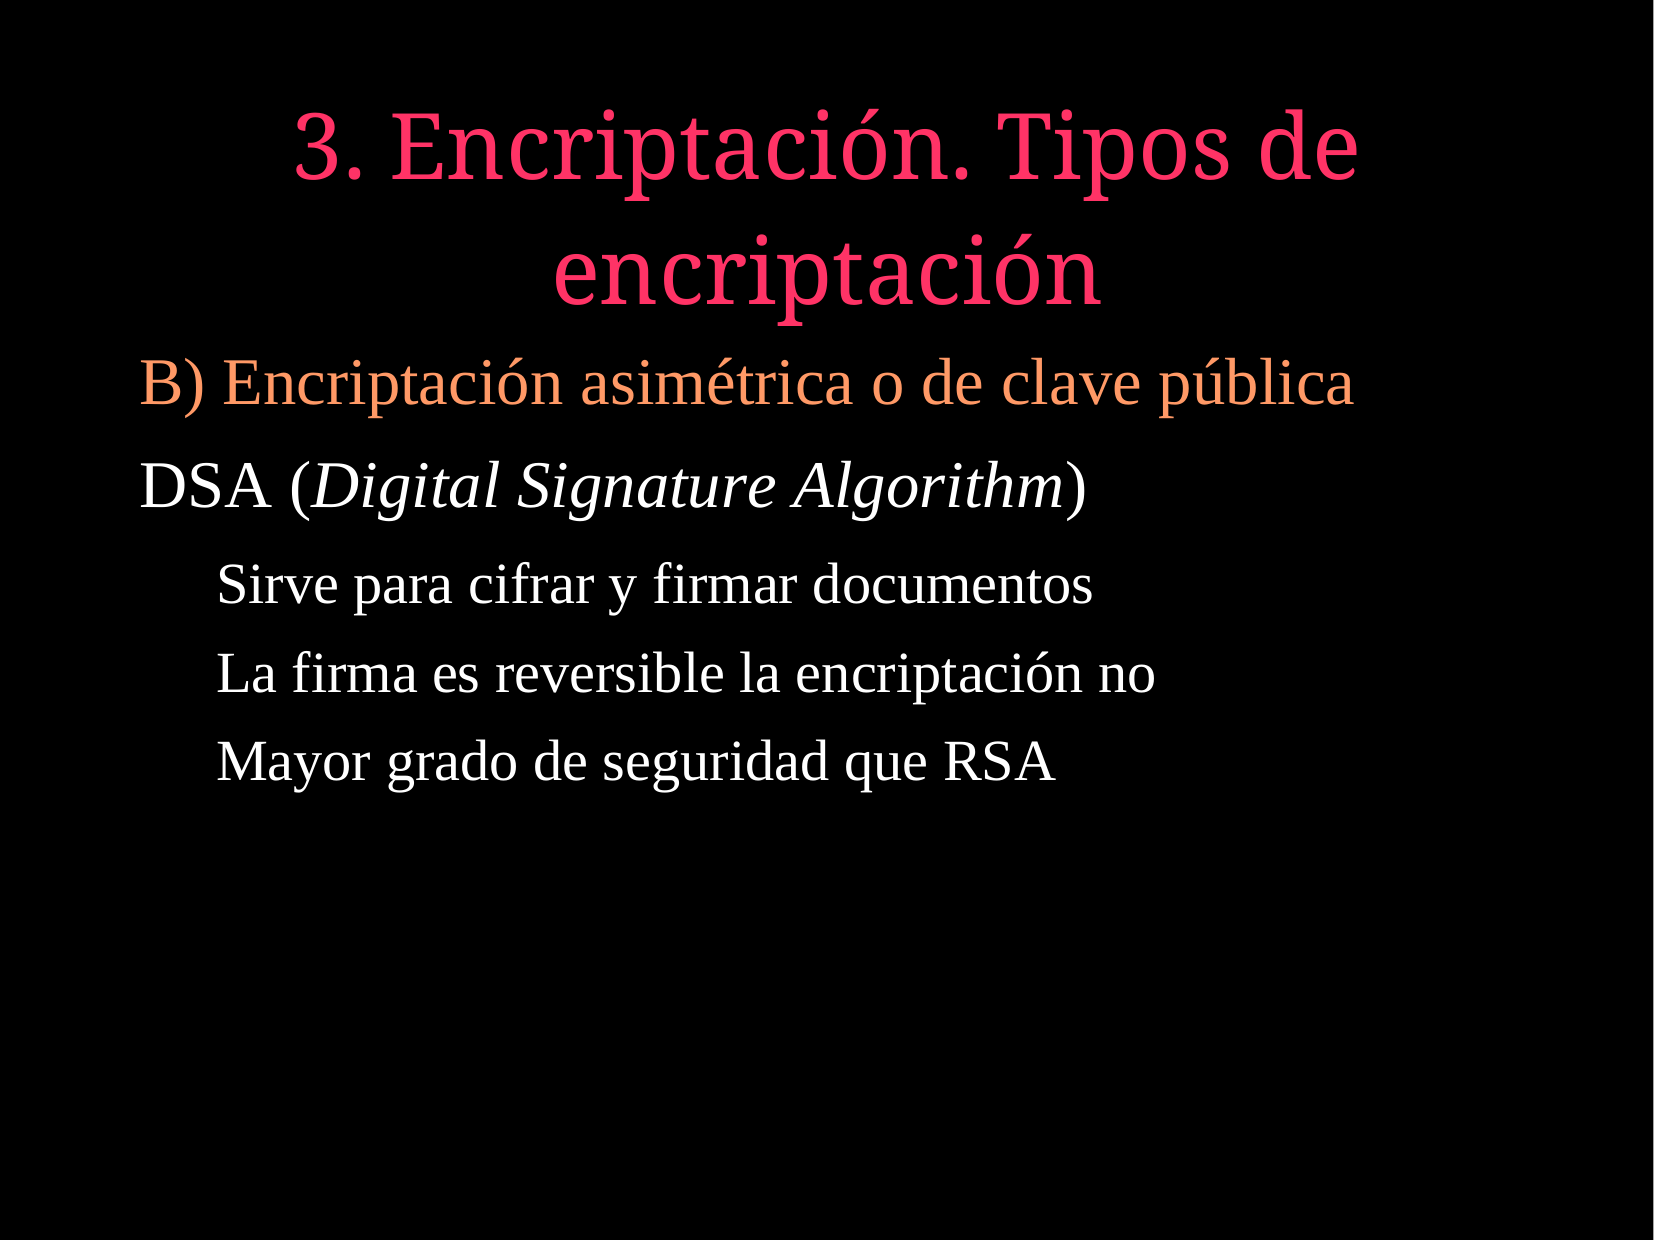

# 3. Encriptación. Tipos de encriptación
B) Encriptación asimétrica o de clave pública
DSA (Digital Signature Algorithm)
Sirve para cifrar y firmar documentos
La firma es reversible la encriptación no
Mayor grado de seguridad que RSA